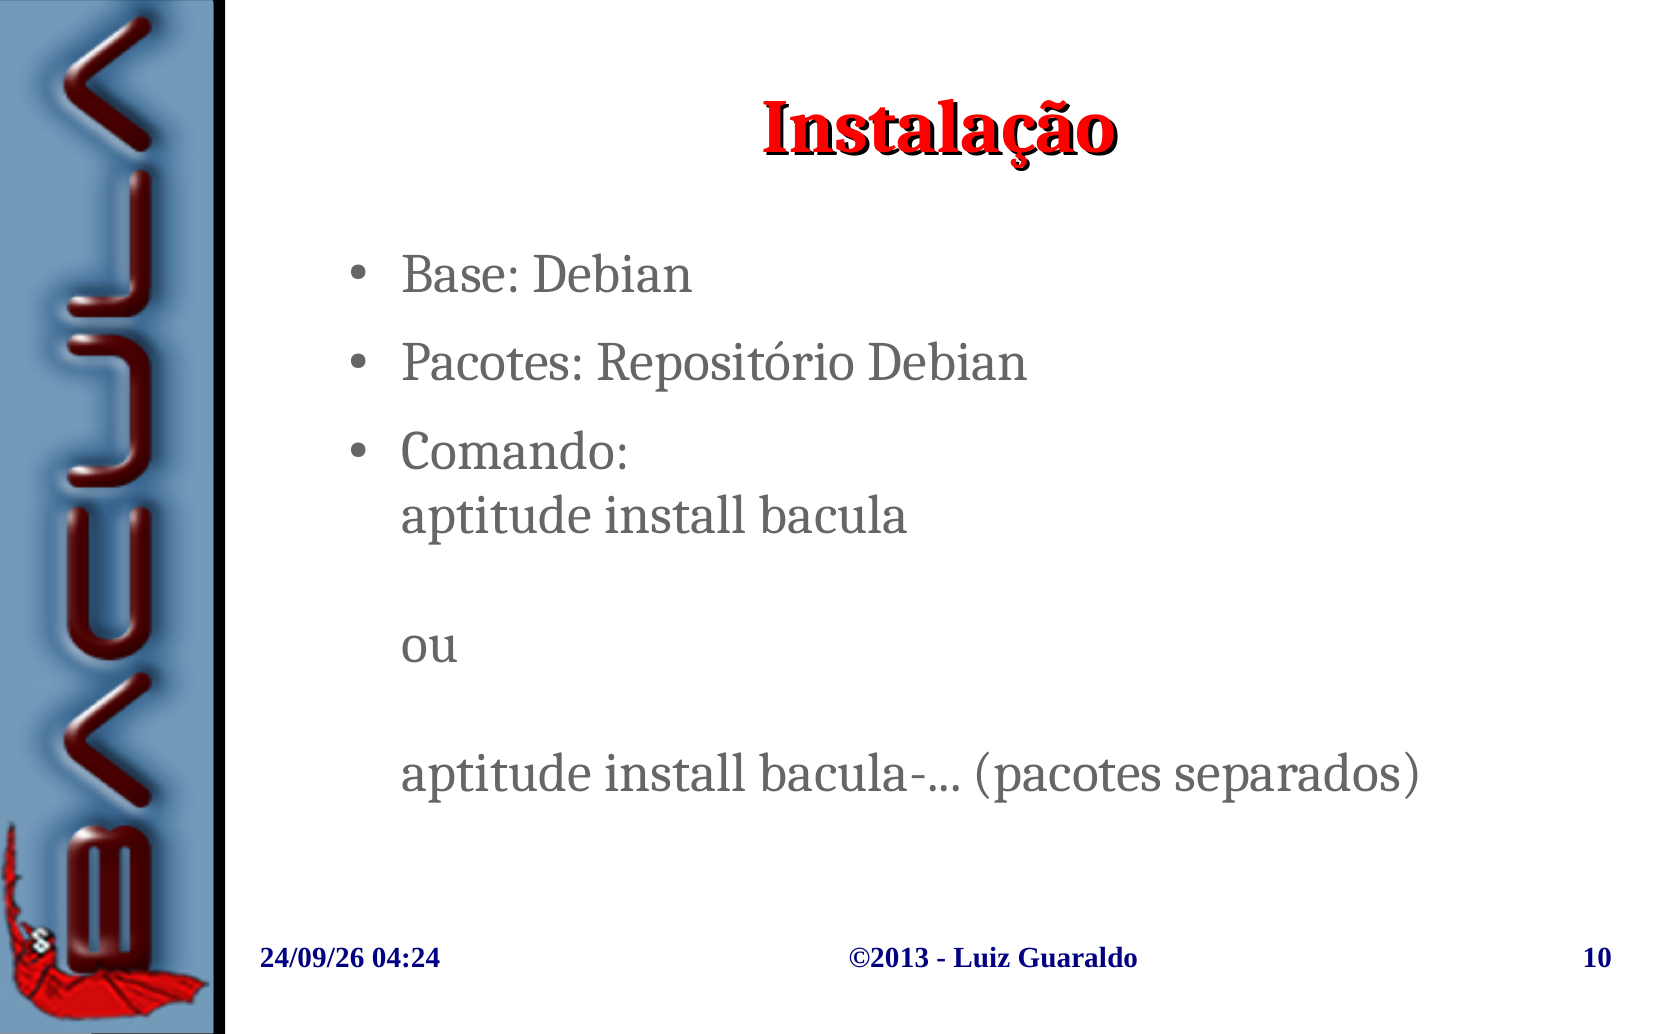

# Instalação
Base: Debian
Pacotes: Repositório Debian
Comando:
aptitude install bacula
ou
aptitude install bacula-... (pacotes separados)
©2013 - Luiz Guaraldo
10